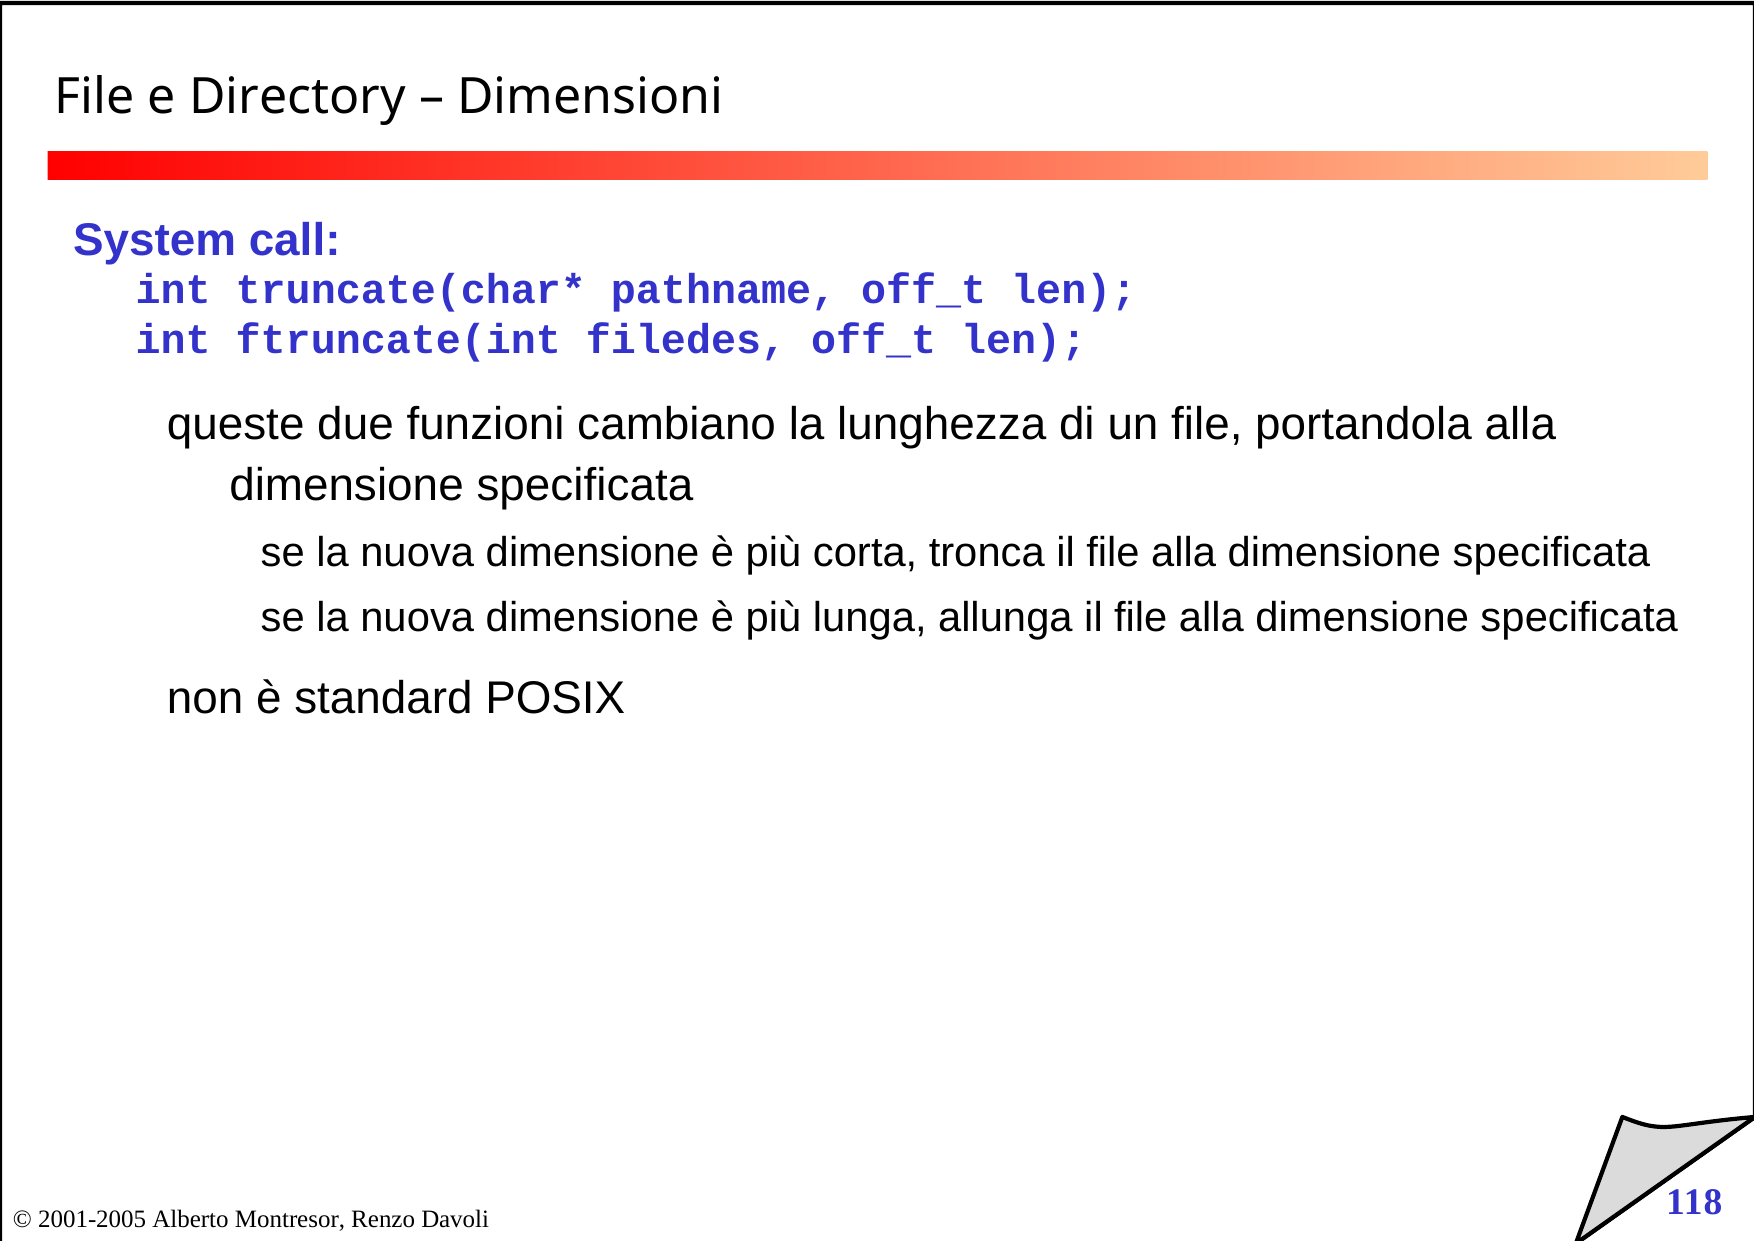

# File e Directory – Dimensioni
System call:
int truncate(char* pathname, off_t len);
int ftruncate(int filedes, off_t len);
queste due funzioni cambiano la lunghezza di un file, portandola alla dimensione specificata
se la nuova dimensione è più corta, tronca il file alla dimensione specificata
se la nuova dimensione è più lunga, allunga il file alla dimensione specificata
non è standard POSIX